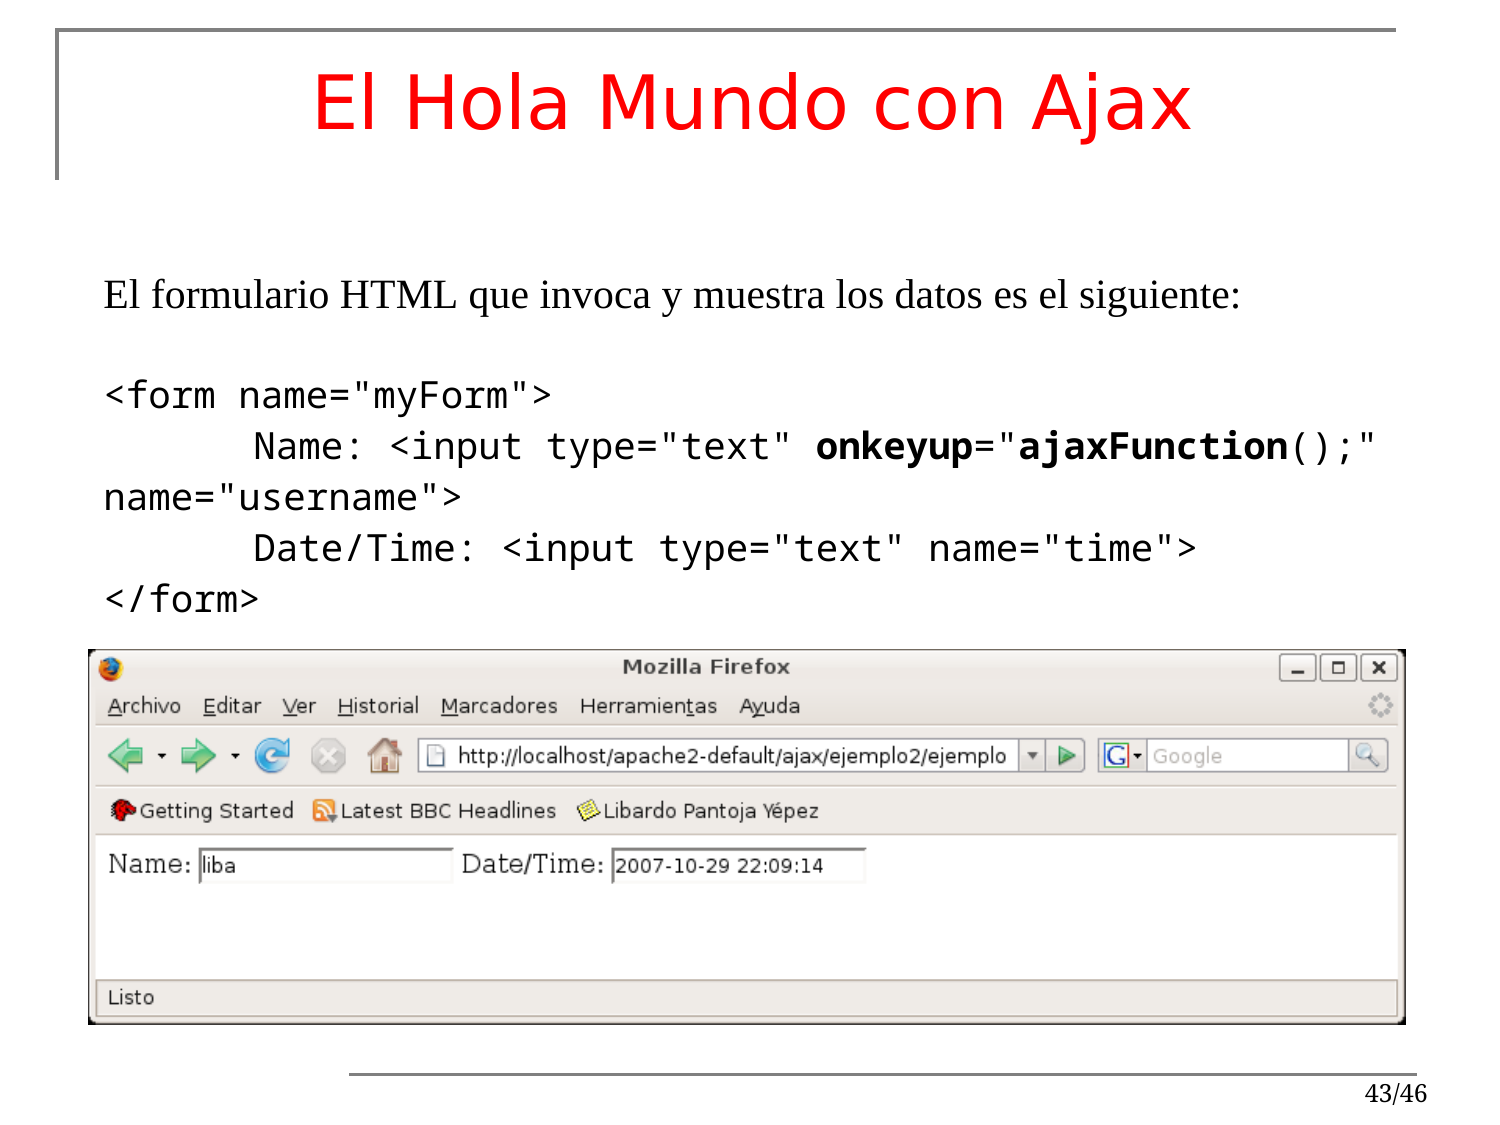

# El Hola Mundo con Ajax
El formulario HTML que invoca y muestra los datos es el siguiente:
<form name="myForm">
	Name: <input type="text" onkeyup="ajaxFunction();" name="username">
	Date/Time: <input type="text" name="time">
</form>